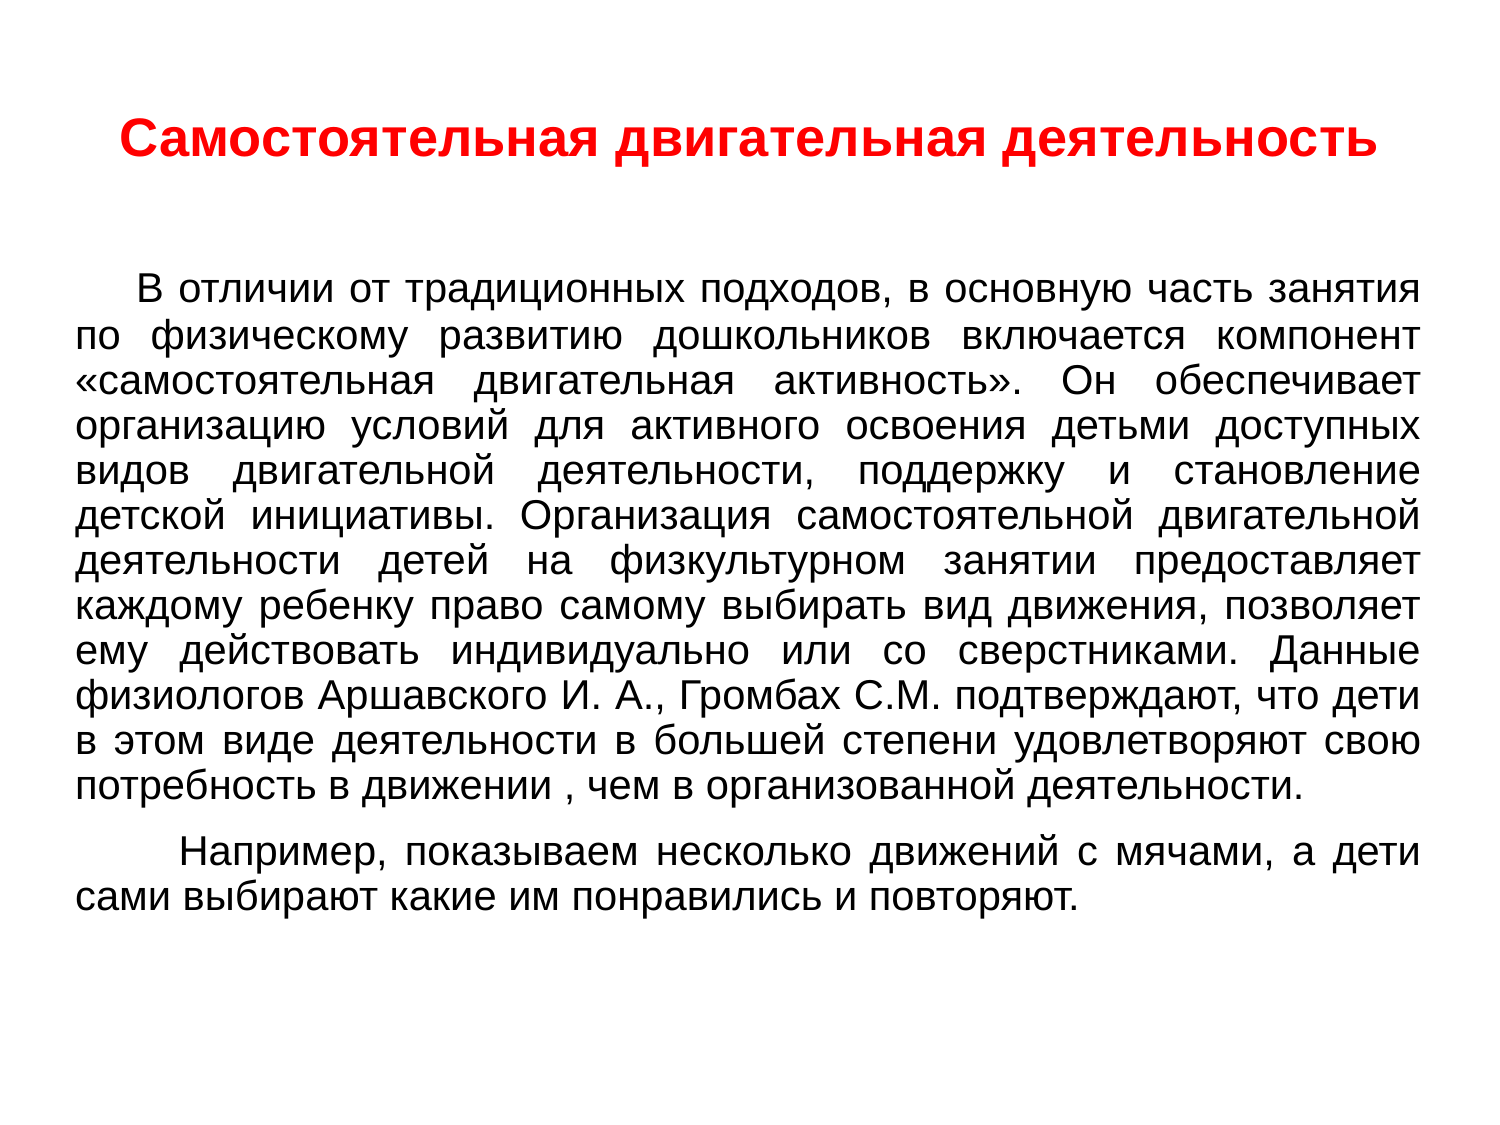

# Самостоятельная двигательная деятельность
 В отличии от традиционных подходов, в основную часть занятия по физическому развитию дошкольников включается компонент «самостоятельная двигательная активность». Он обеспечивает организацию условий для активного освоения детьми доступных видов двигательной деятельности, поддержку и становление детской инициативы. Организация самостоятельной двигательной деятельности детей на физкультурном занятии предоставляет каждому ребенку право самому выбирать вид движения, позволяет ему действовать индивидуально или со сверстниками. Данные физиологов Аршавского И. А., Громбах С.М. подтверждают, что дети в этом виде деятельности в большей степени удовлетворяют свою потребность в движении , чем в организованной деятельности.
 Например, показываем несколько движений с мячами, а дети сами выбирают какие им понравились и повторяют.